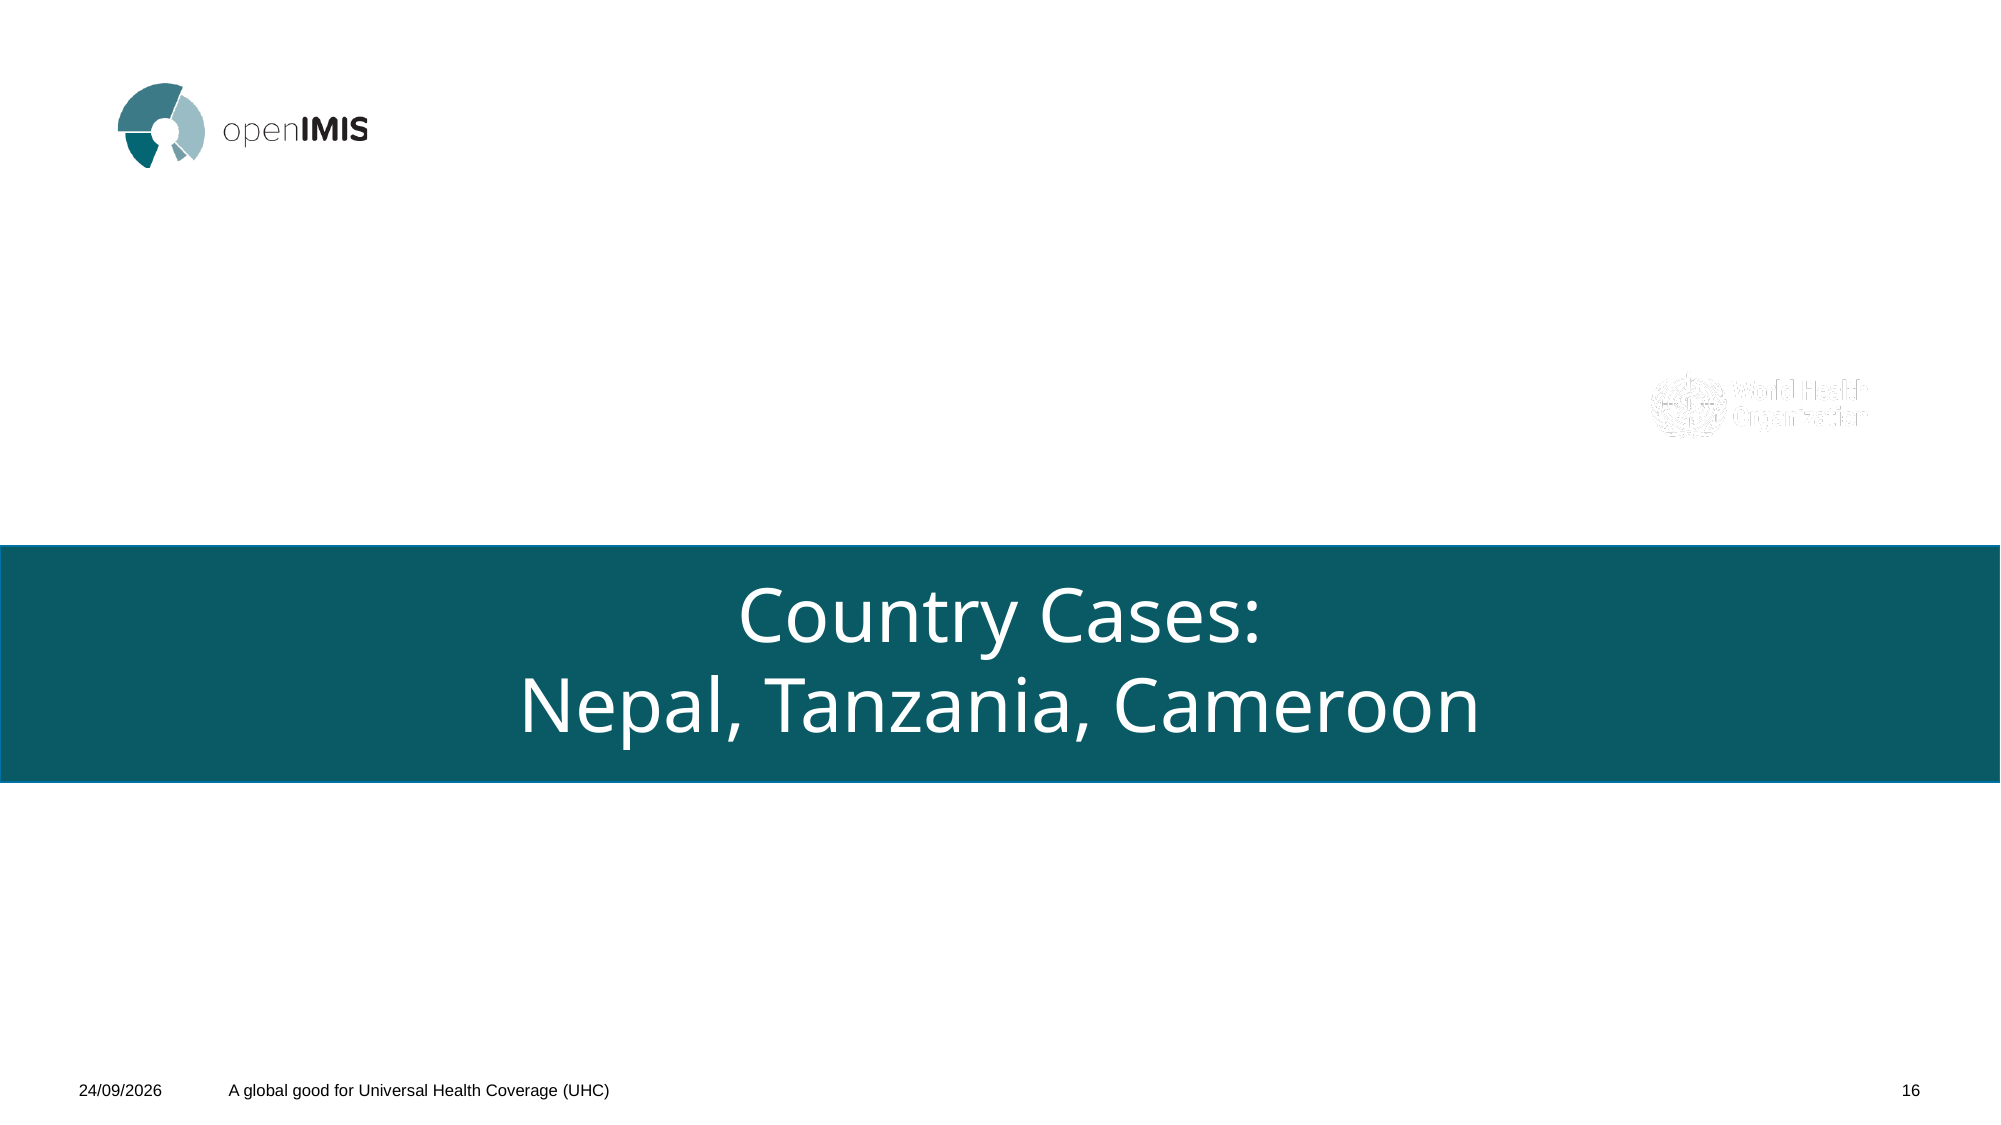

Country Cases:
Nepal, Tanzania, Cameroon
A global good for Universal Health Coverage (UHC)